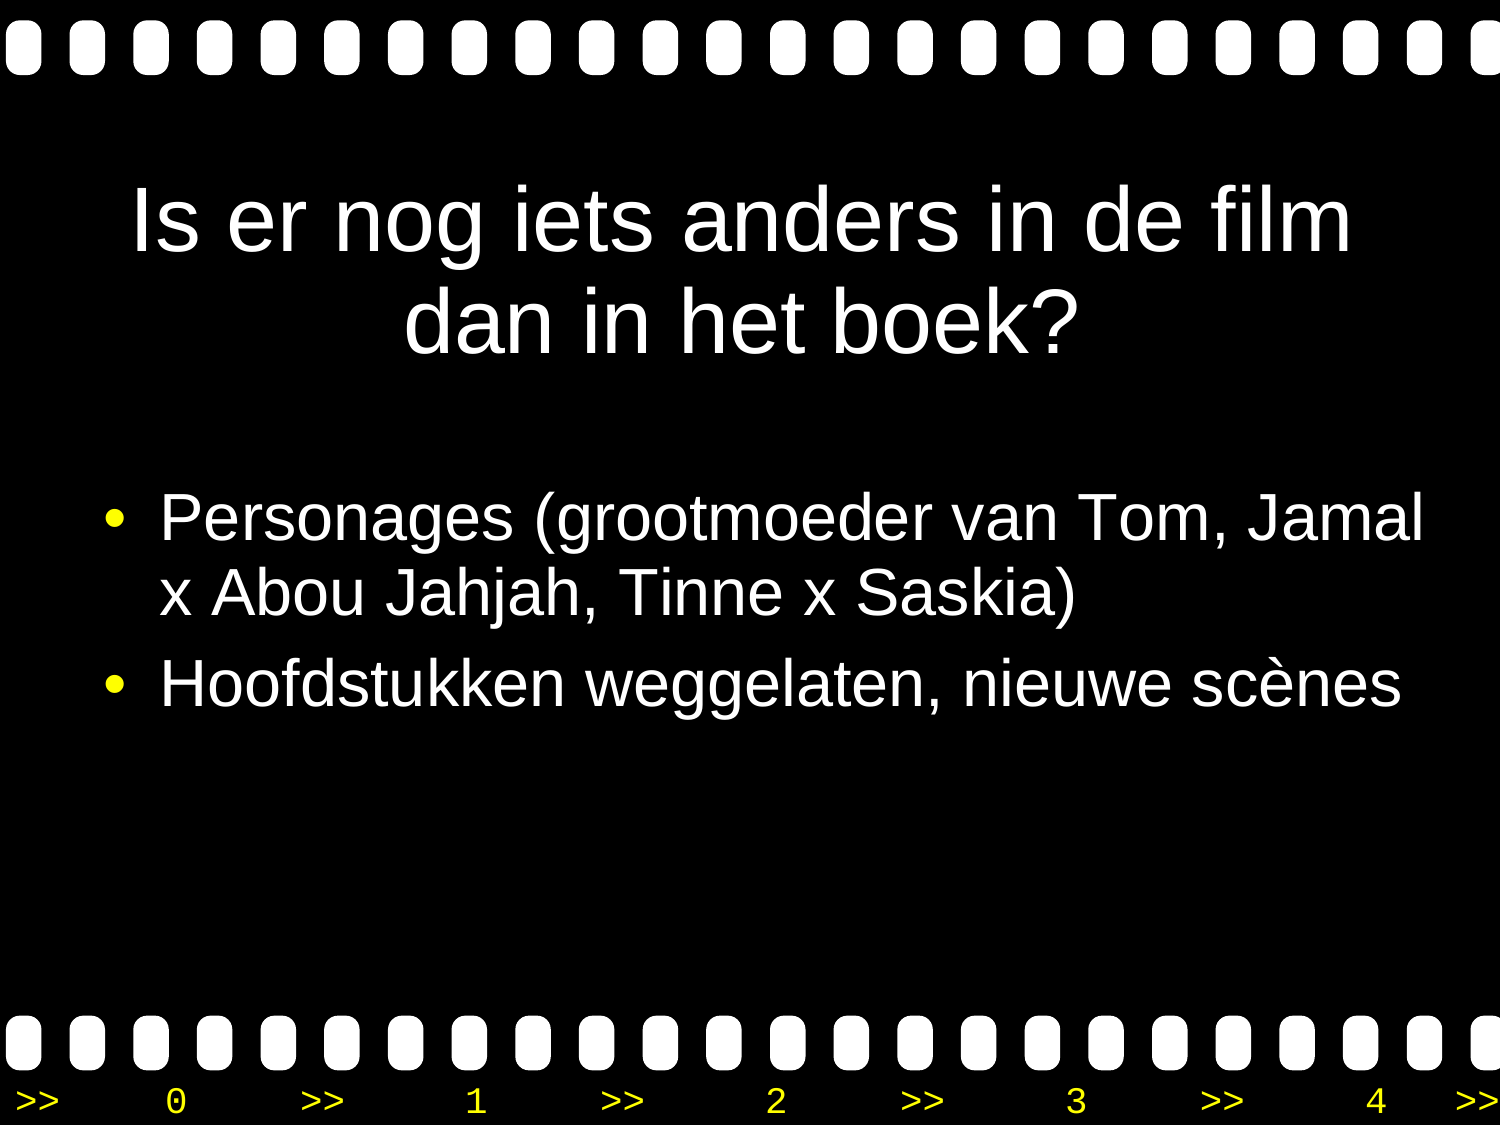

# Is er nog iets anders in de film dan in het boek?
Personages (grootmoeder van Tom, Jamal x Abou Jahjah, Tinne x Saskia)
Hoofdstukken weggelaten, nieuwe scènes